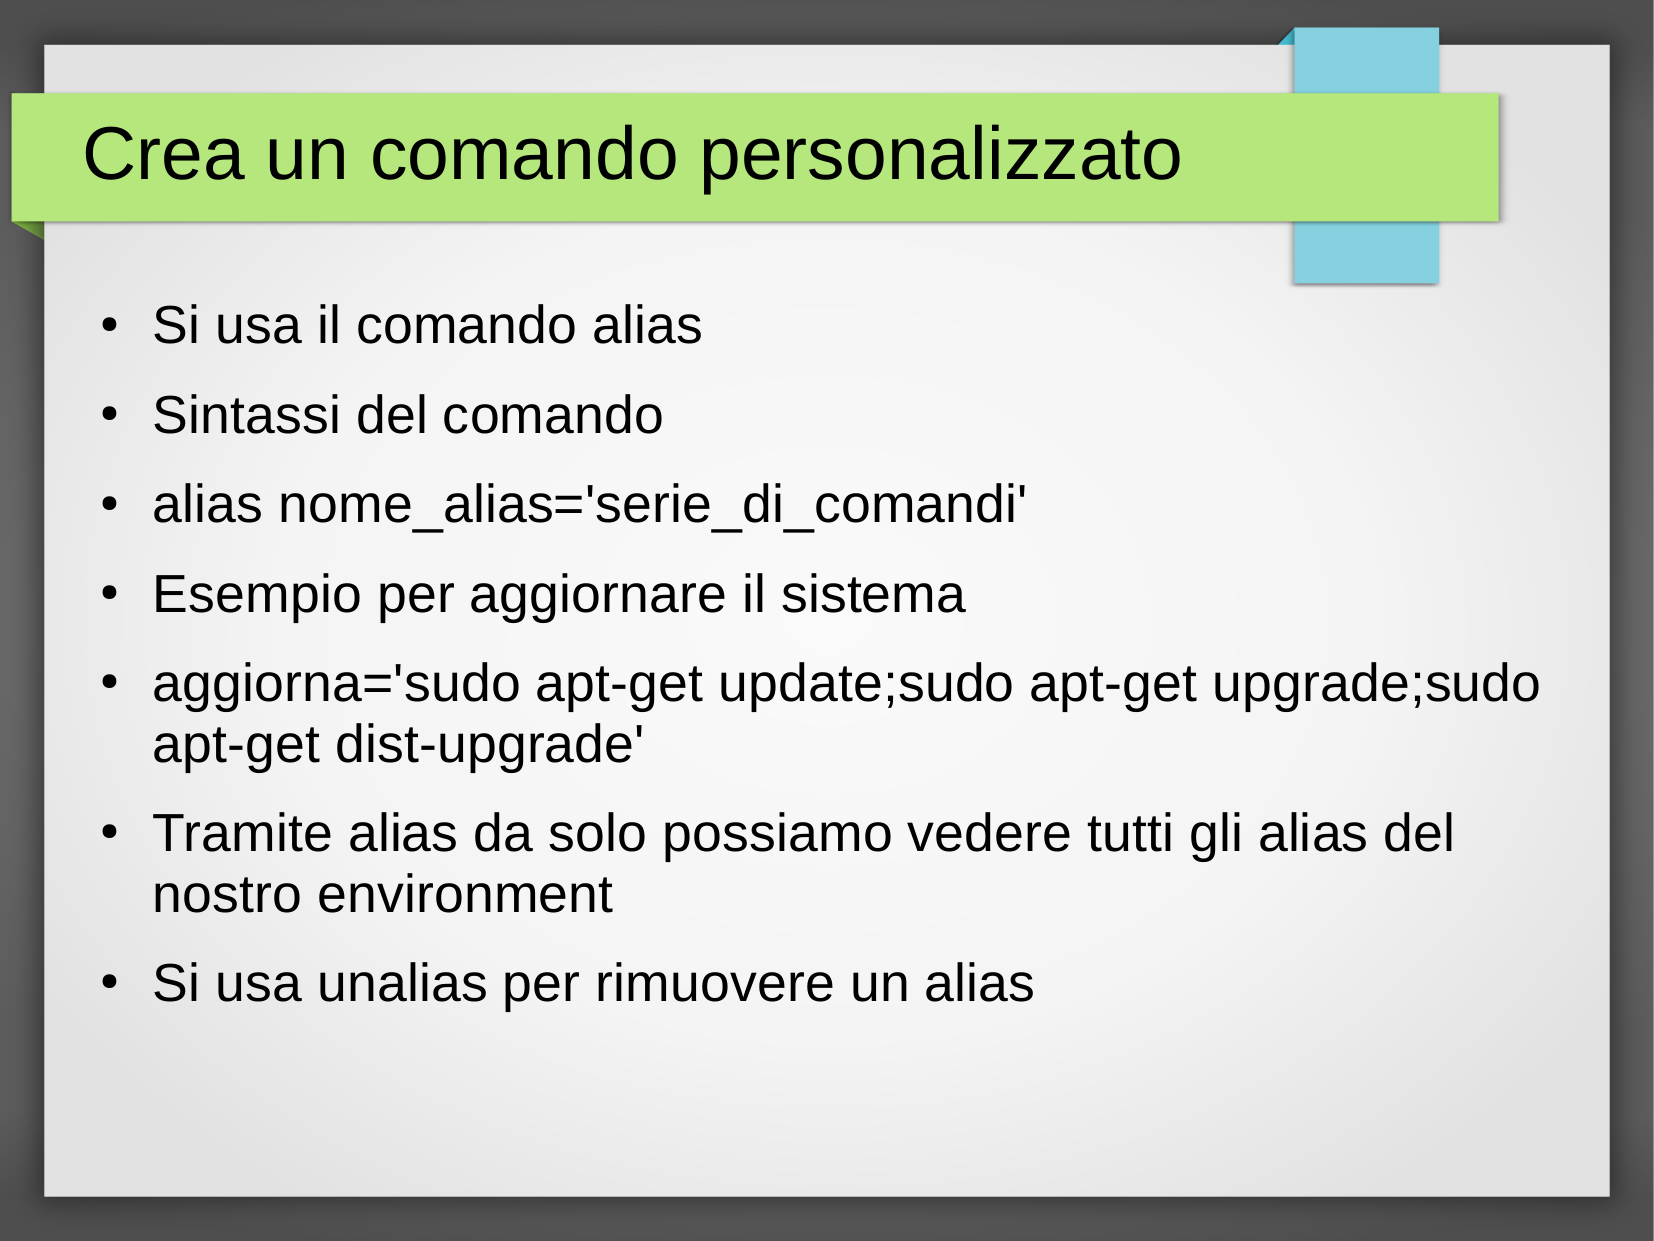

# Crea un comando personalizzato
Si usa il comando alias
Sintassi del comando
alias nome_alias='serie_di_comandi'
Esempio per aggiornare il sistema
aggiorna='sudo apt-get update;sudo apt-get upgrade;sudo apt-get dist-upgrade'
Tramite alias da solo possiamo vedere tutti gli alias del nostro environment
Si usa unalias per rimuovere un alias